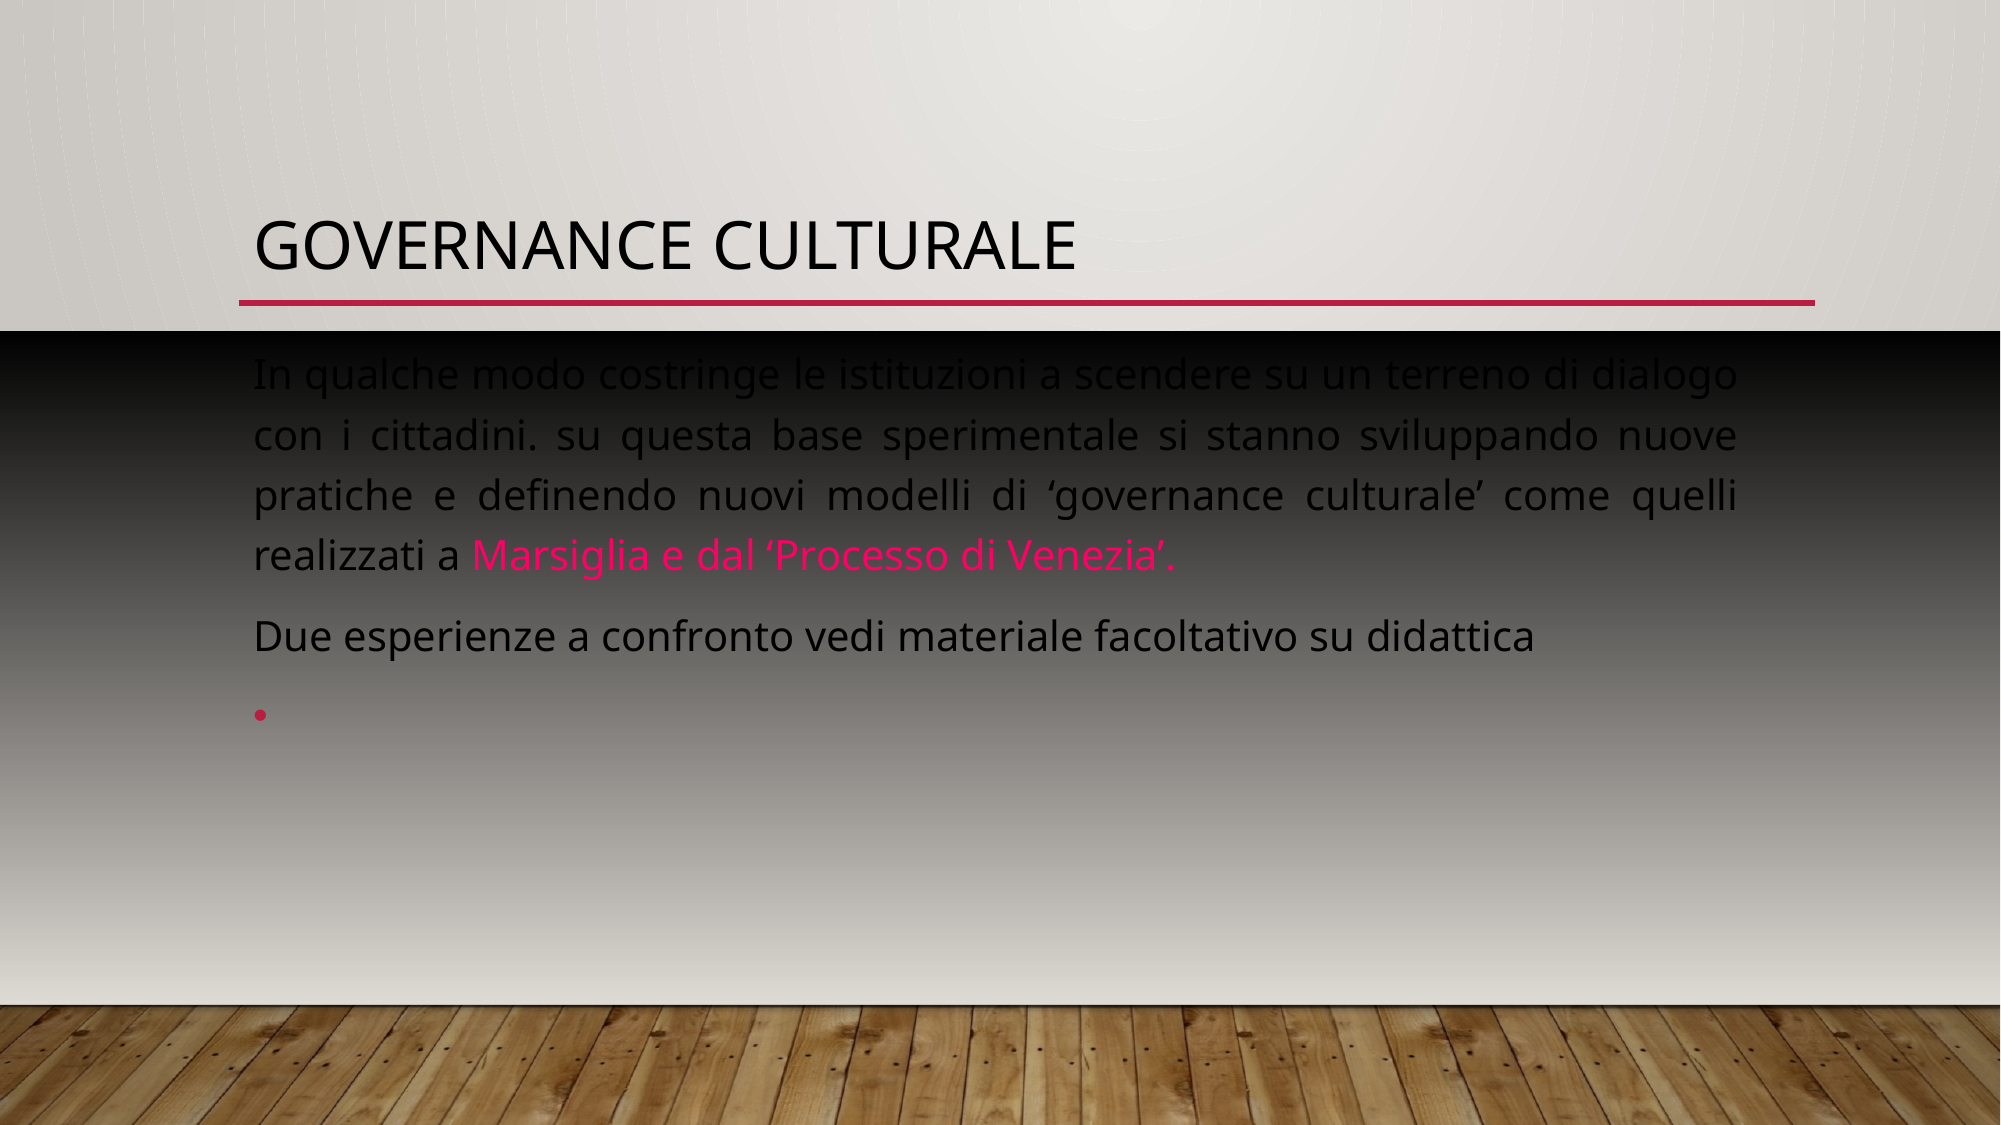

# Governance culturale
In qualche modo costringe le istituzioni a scendere su un terreno di dialogo con i cittadini. su questa base sperimentale si stanno sviluppando nuove pratiche e definendo nuovi modelli di ‘governance culturale’ come quelli realizzati a Marsiglia e dal ‘Processo di Venezia’.
Due esperienze a confronto vedi materiale facoltativo su didattica